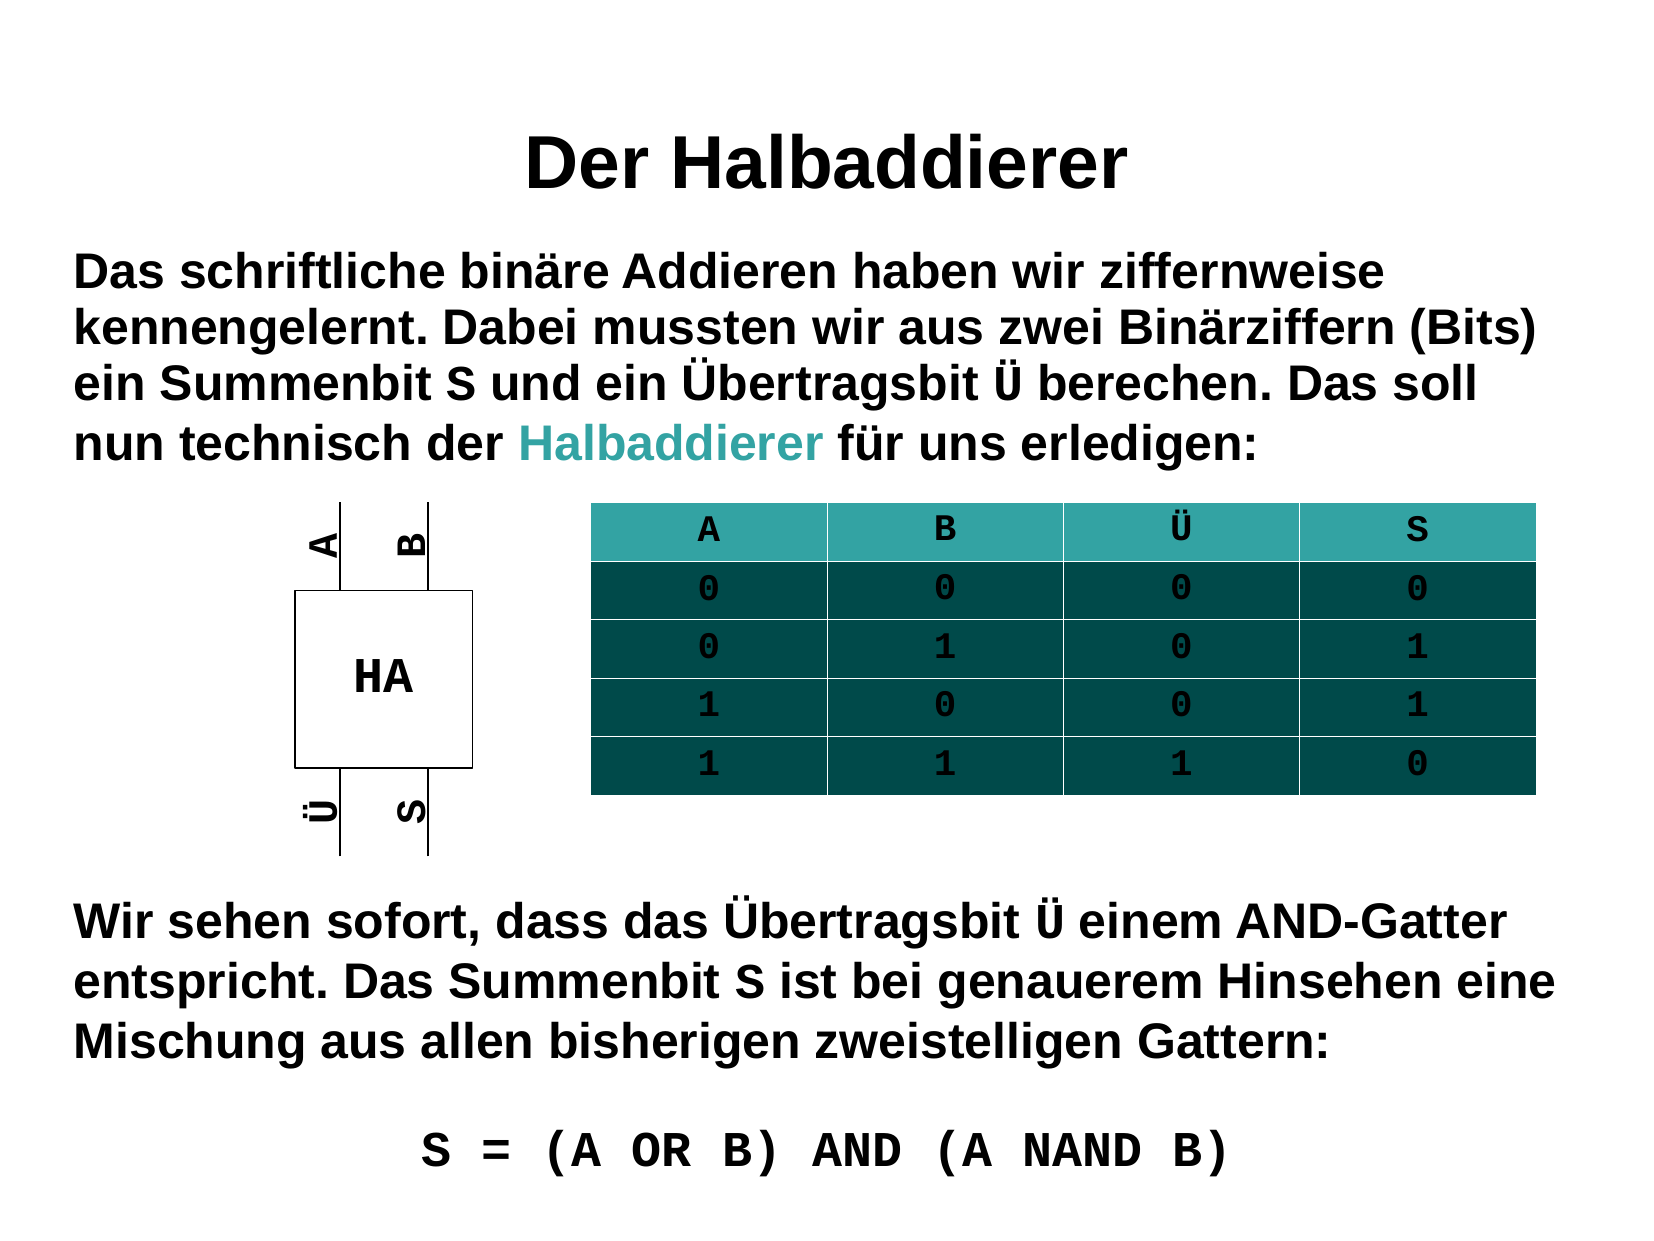

# Der Halbaddierer
Das schriftliche binäre Addieren haben wir ziffernweise kennengelernt. Dabei mussten wir aus zwei Binärziffern (Bits) ein Summenbit S und ein Übertragsbit Ü berechen. Das soll nun technisch der Halbaddierer für uns erledigen:
A
B
HA
Ü
S
| A | B | Ü | S |
| --- | --- | --- | --- |
| 0 | 0 | 0 | 0 |
| 0 | 1 | 0 | 1 |
| 1 | 0 | 0 | 1 |
| 1 | 1 | 1 | 0 |
Wir sehen sofort, dass das Übertragsbit Ü einem AND-Gatter entspricht. Das Summenbit S ist bei genauerem Hinsehen eine Mischung aus allen bisherigen zweistelligen Gattern:
S = (A OR B) AND (A NAND B)